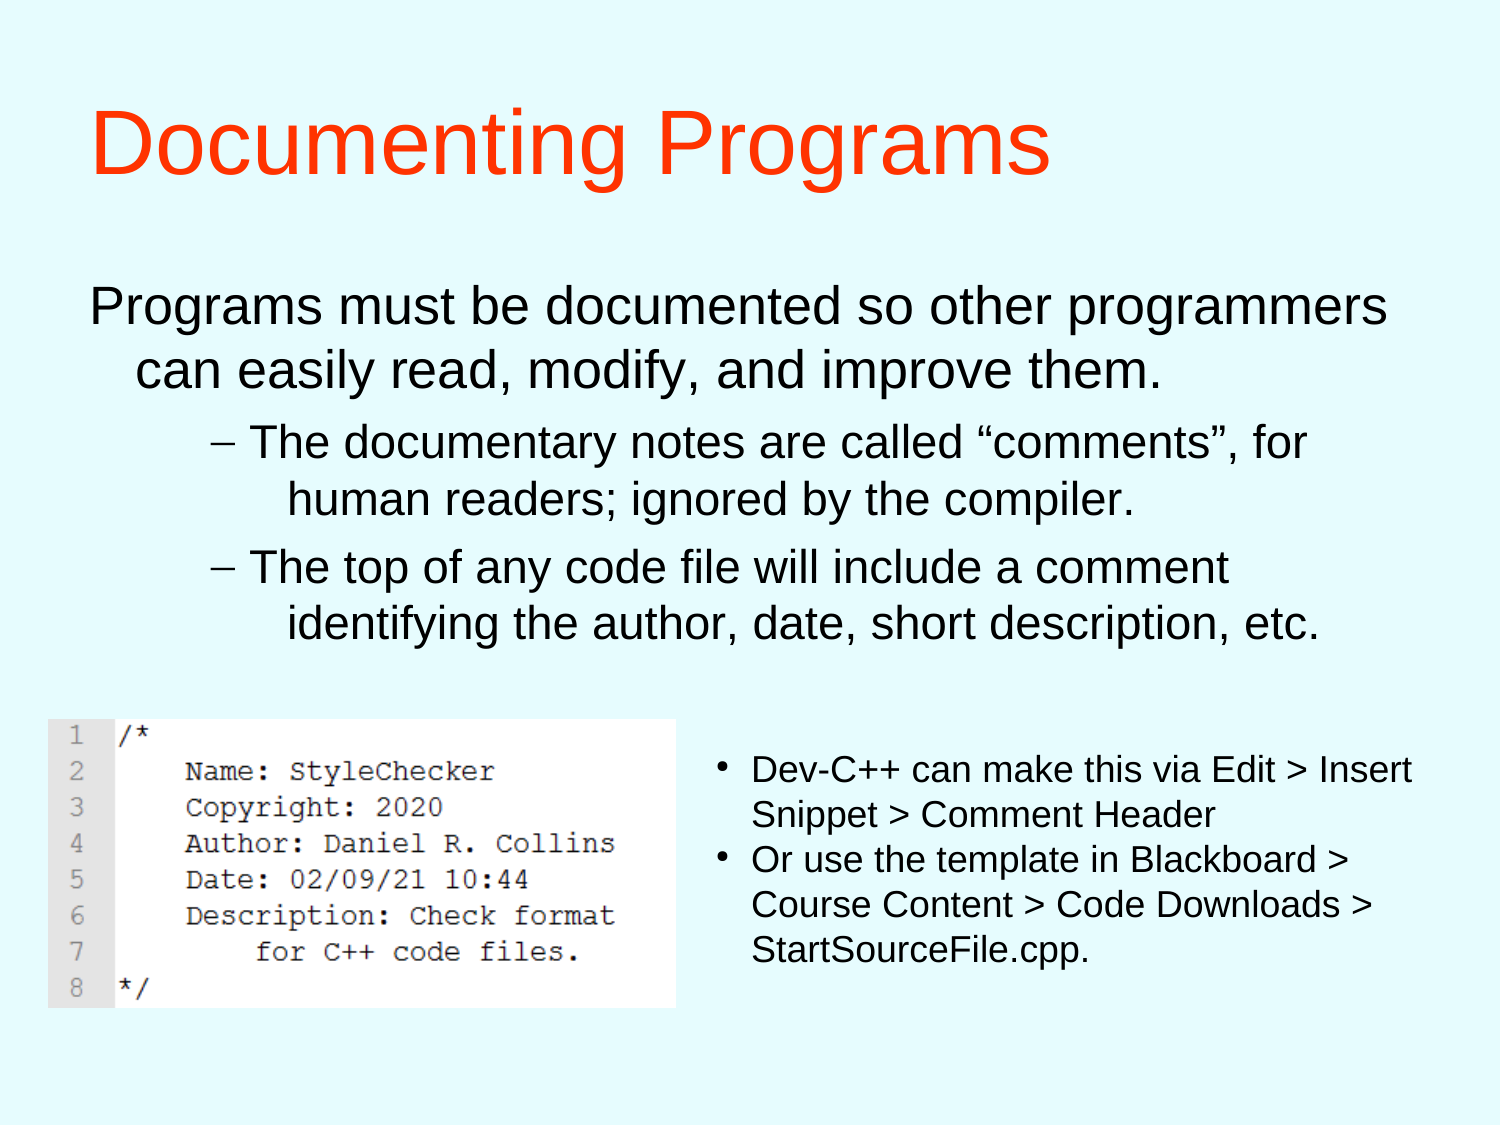

# Documenting Programs
Programs must be documented so other programmers can easily read, modify, and improve them.
The documentary notes are called “comments”, for human readers; ignored by the compiler.
The top of any code file will include a comment identifying the author, date, short description, etc.
Dev-C++ can make this via Edit > Insert Snippet > Comment Header
Or use the template in Blackboard > Course Content > Code Downloads > StartSourceFile.cpp.